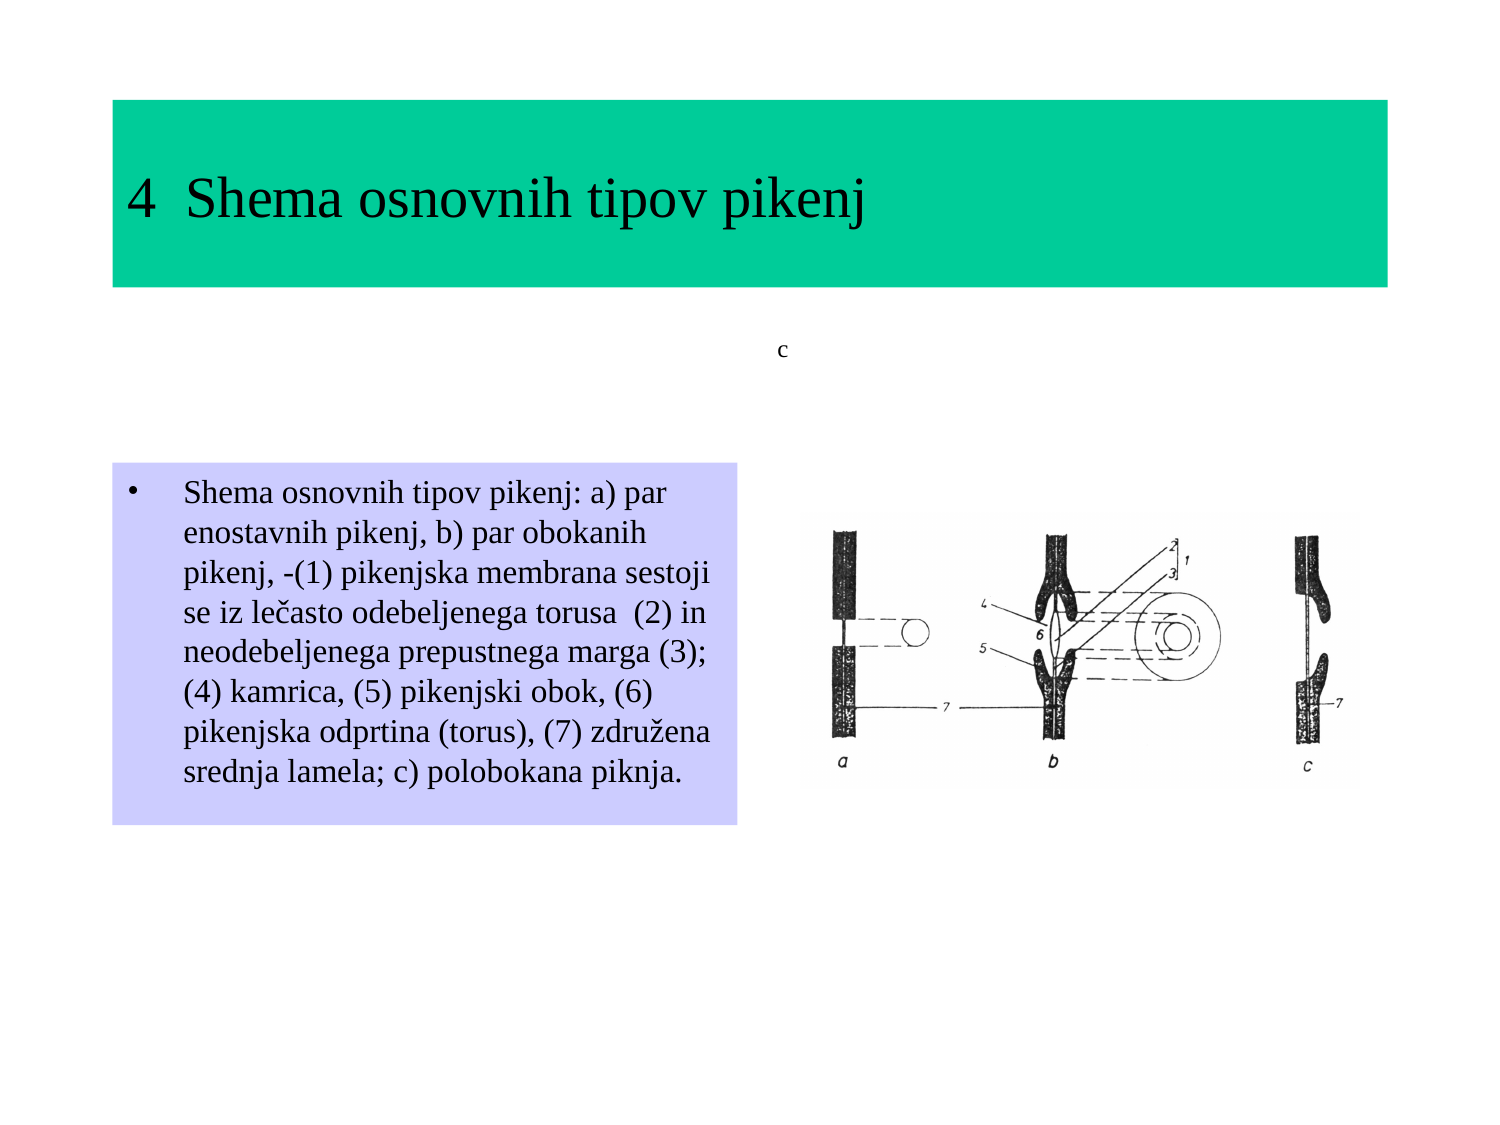

# 4 Shema osnovnih tipov pikenj
c
Shema osnovnih tipov pikenj: a) par enostavnih pikenj, b) par obokanih pikenj, -(1) pikenjska membrana sestoji se iz lečasto odebeljenega torusa (2) in neodebeljenega prepustnega marga (3); (4) kamrica, (5) pikenjski obok, (6) pikenjska odprtina (torus), (7) združena srednja lamela; c) polobokana piknja.